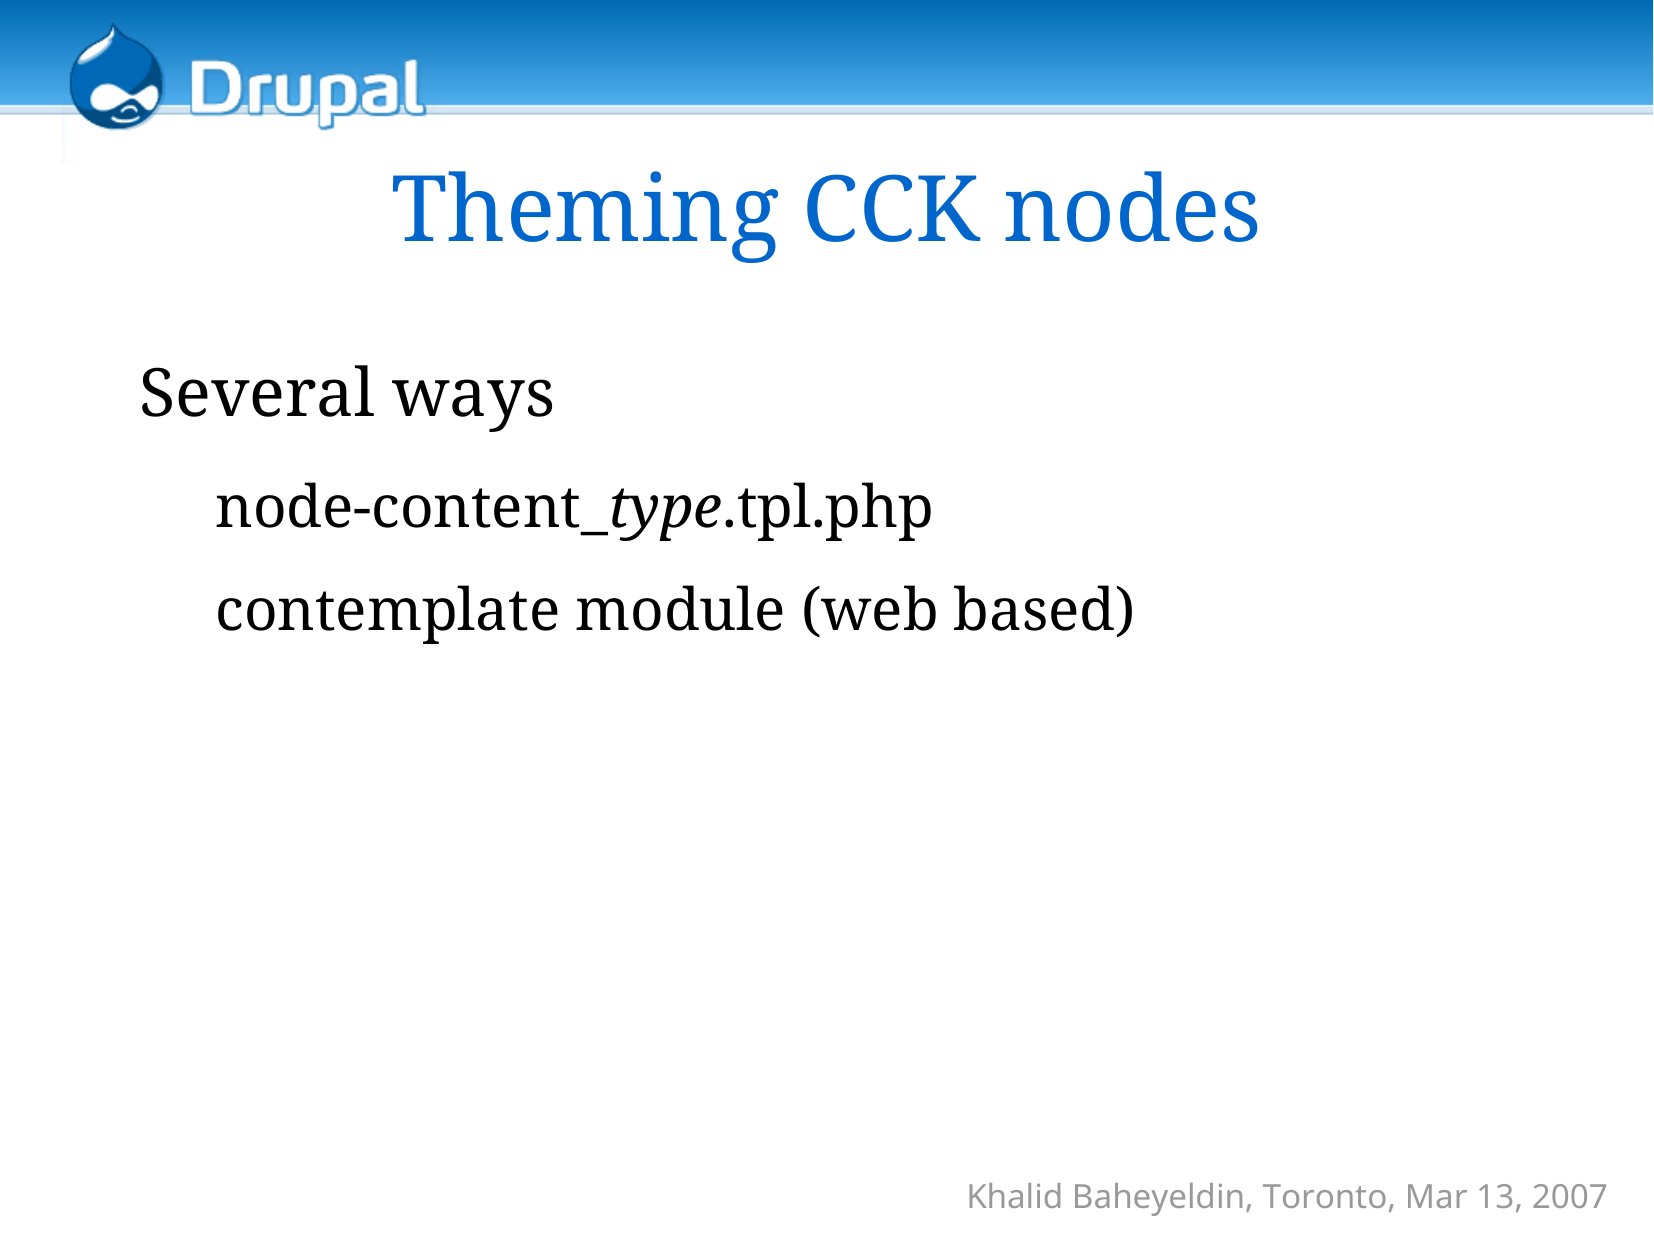

# Theming CCK nodes
Several ways
node-content_type.tpl.php
contemplate module (web based)